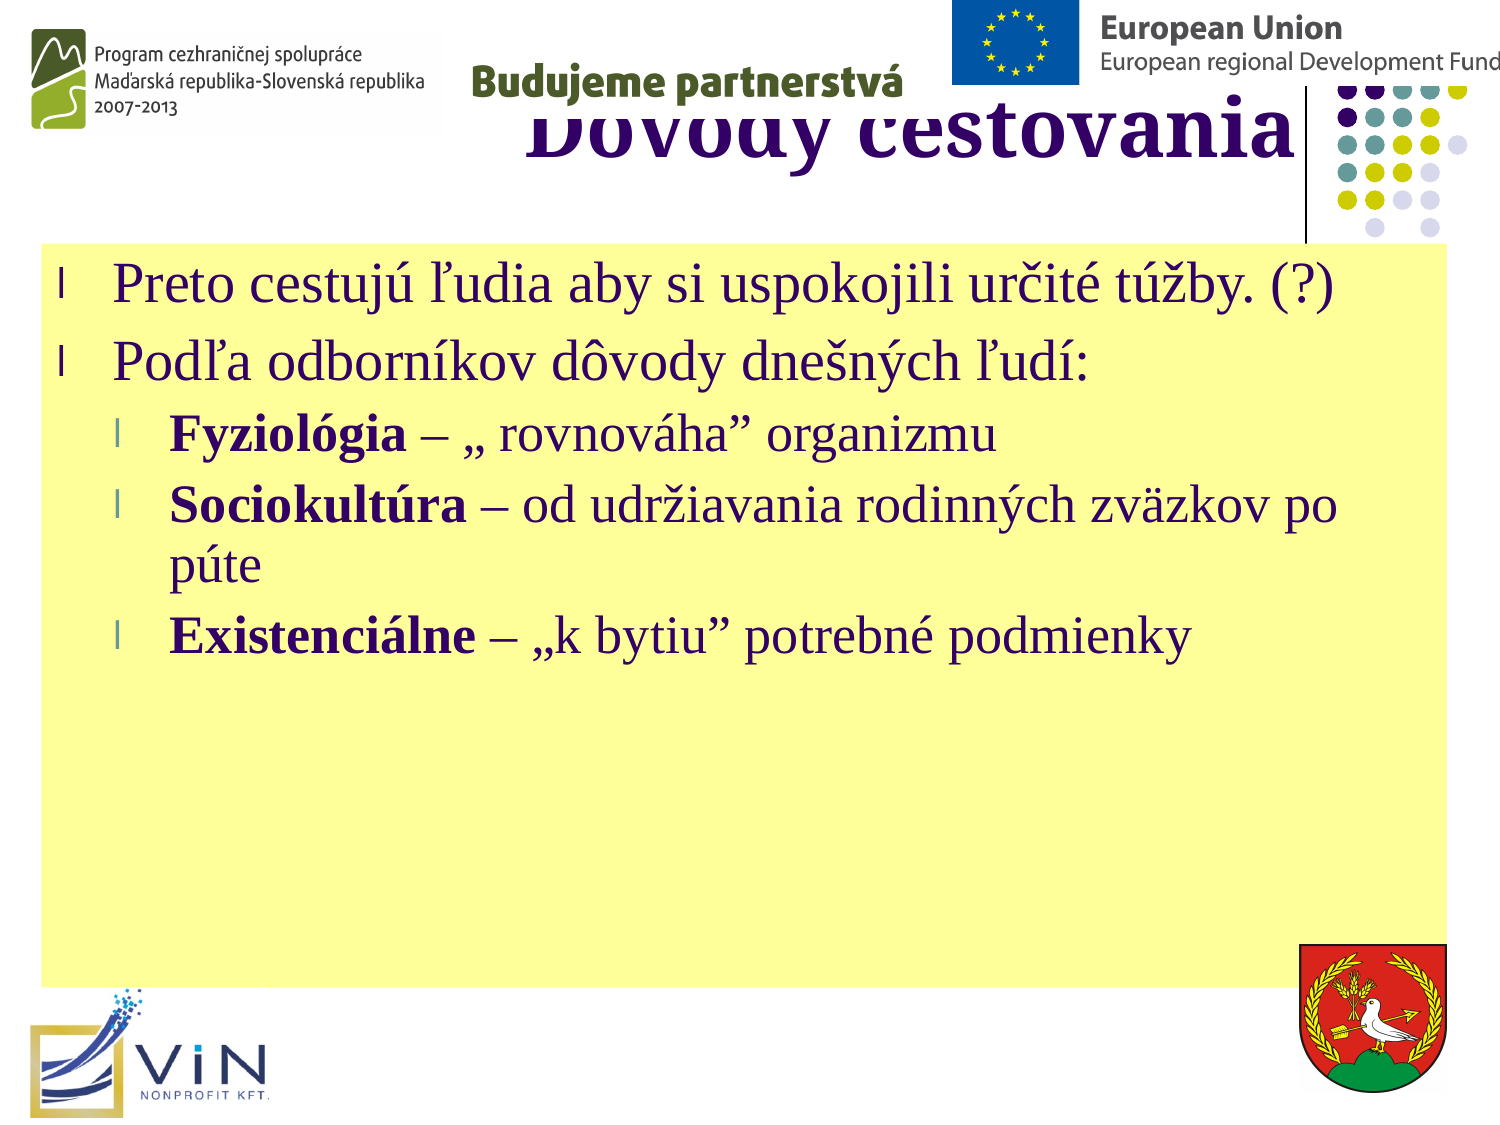

# Dôvody cestovania
Preto cestujú ľudia aby si uspokojili určité túžby. (?)
Podľa odborníkov dôvody dnešných ľudí:
Fyziológia – „ rovnováha” organizmu
Sociokultúra – od udržiavania rodinných zväzkov po púte
Existenciálne – „k bytiu” potrebné podmienky